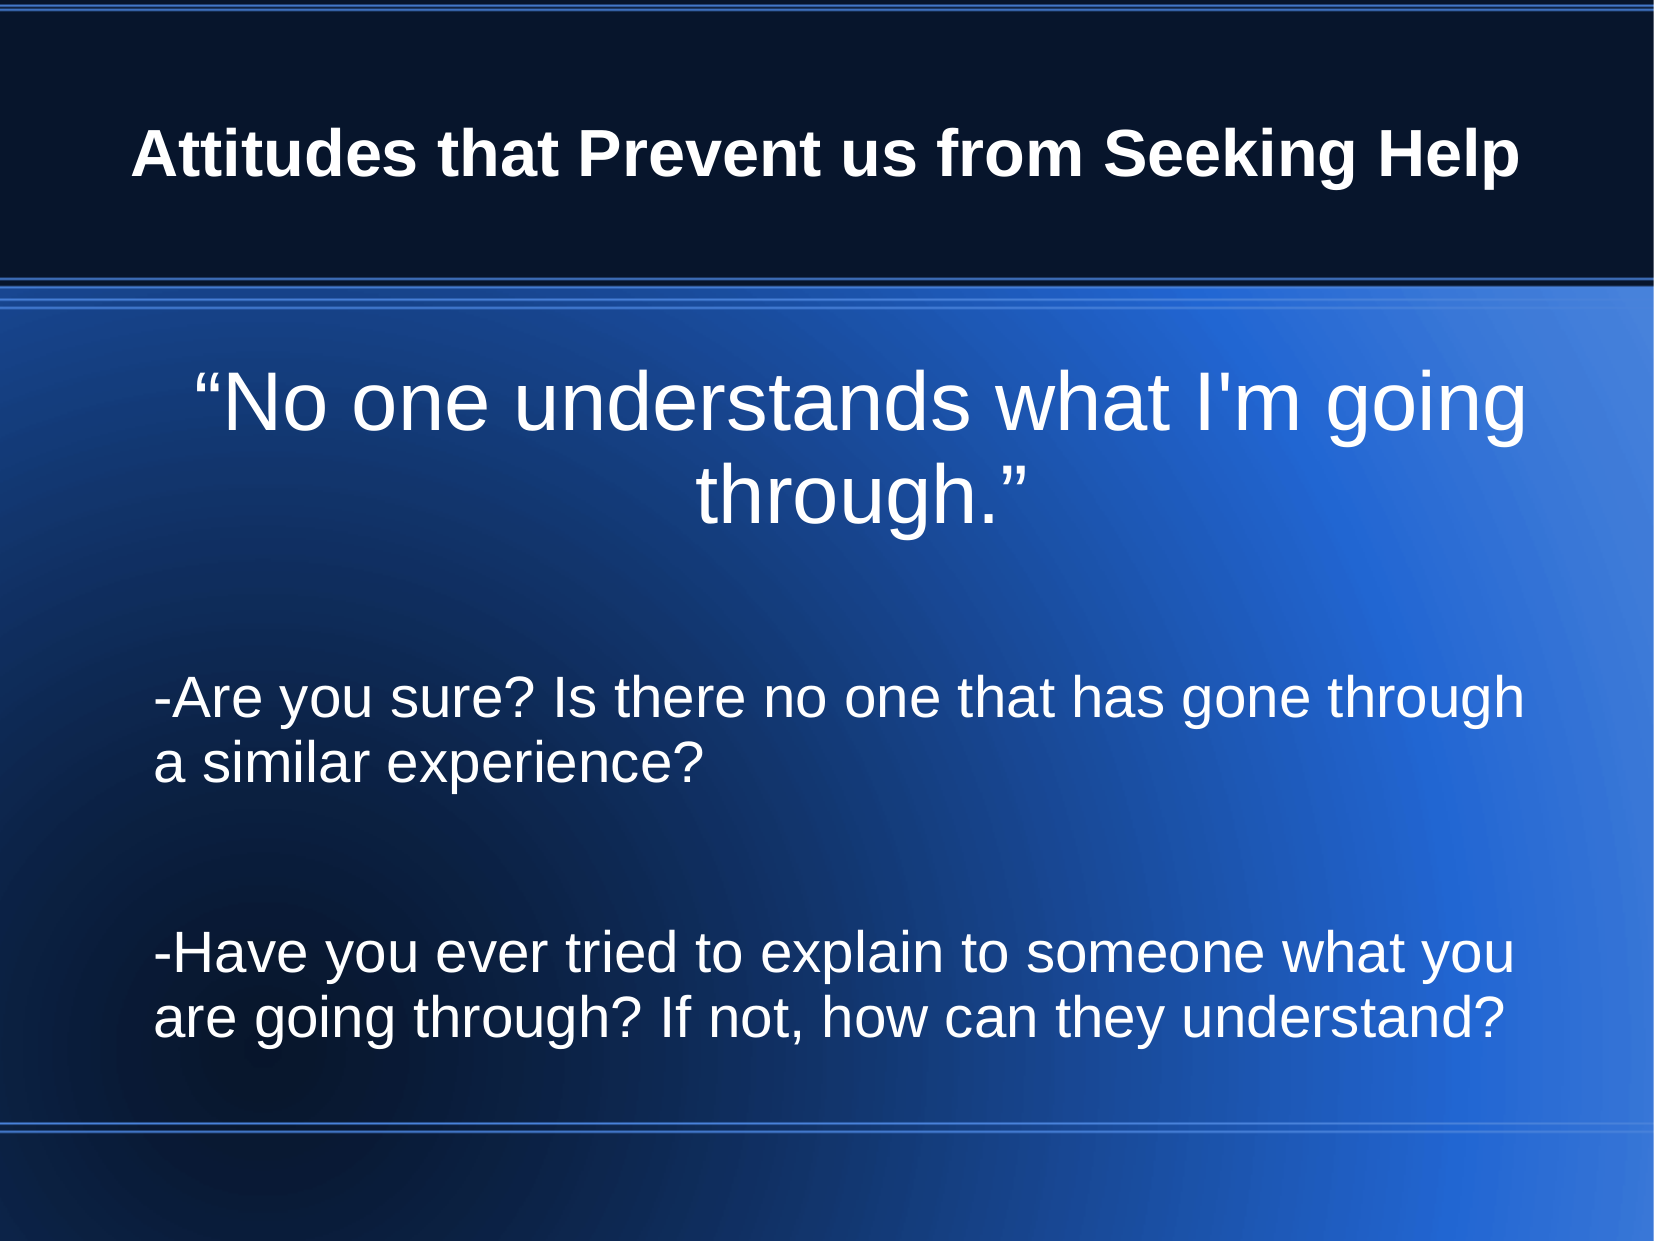

# Attitudes that Prevent us from Seeking Help
“No one understands what I'm going through.”
-Are you sure? Is there no one that has gone through a similar experience?
-Have you ever tried to explain to someone what you are going through? If not, how can they understand?